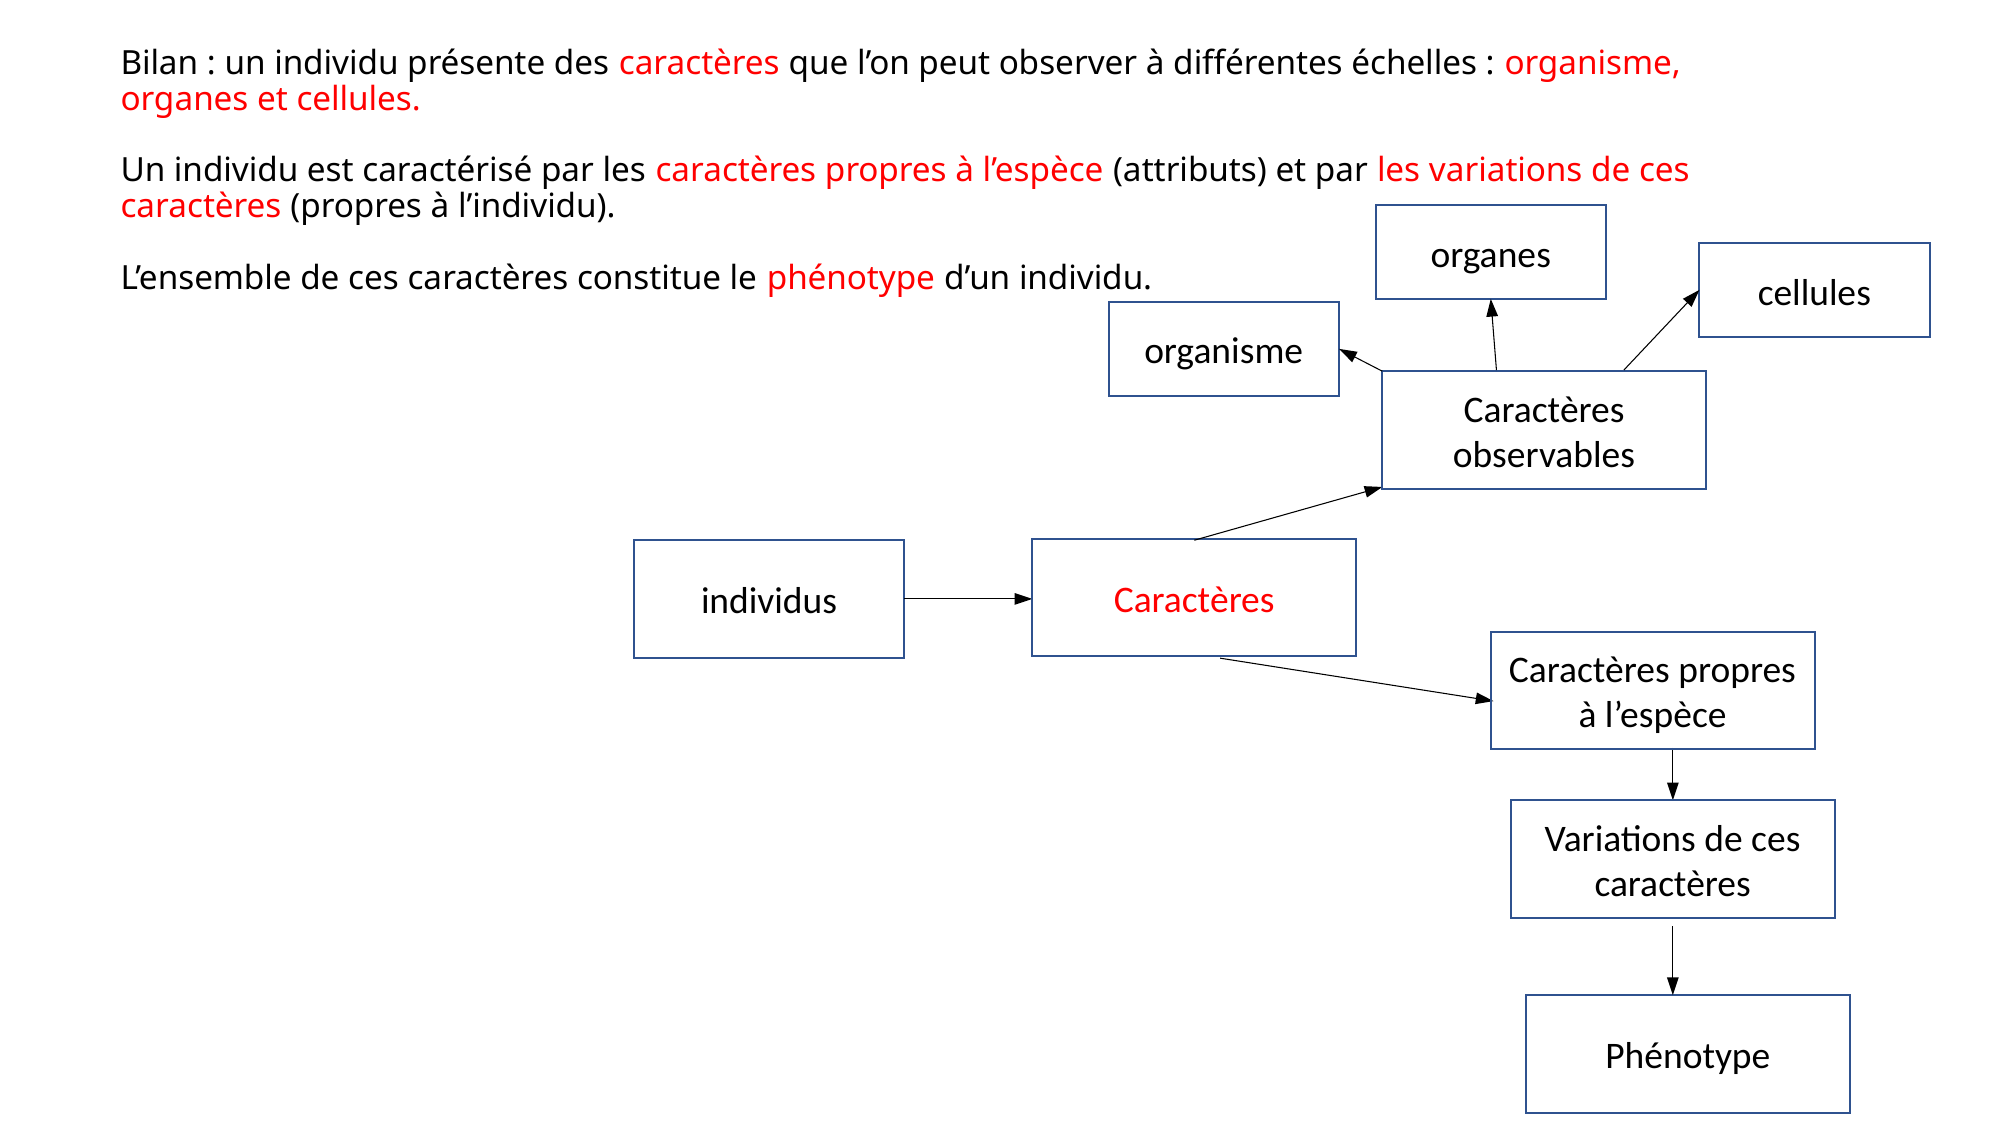

# Bilan : un individu présente des caractères que l’on peut observer à différentes échelles : organisme, organes et cellules. Un individu est caractérisé par les caractères propres à l’espèce (attributs) et par les variations de ces caractères (propres à l’individu). L’ensemble de ces caractères constitue le phénotype d’un individu.
organes
cellules
organisme
Caractères observables
Caractères
individus
Caractères propres à l’espèce
Variations de ces caractères
Phénotype